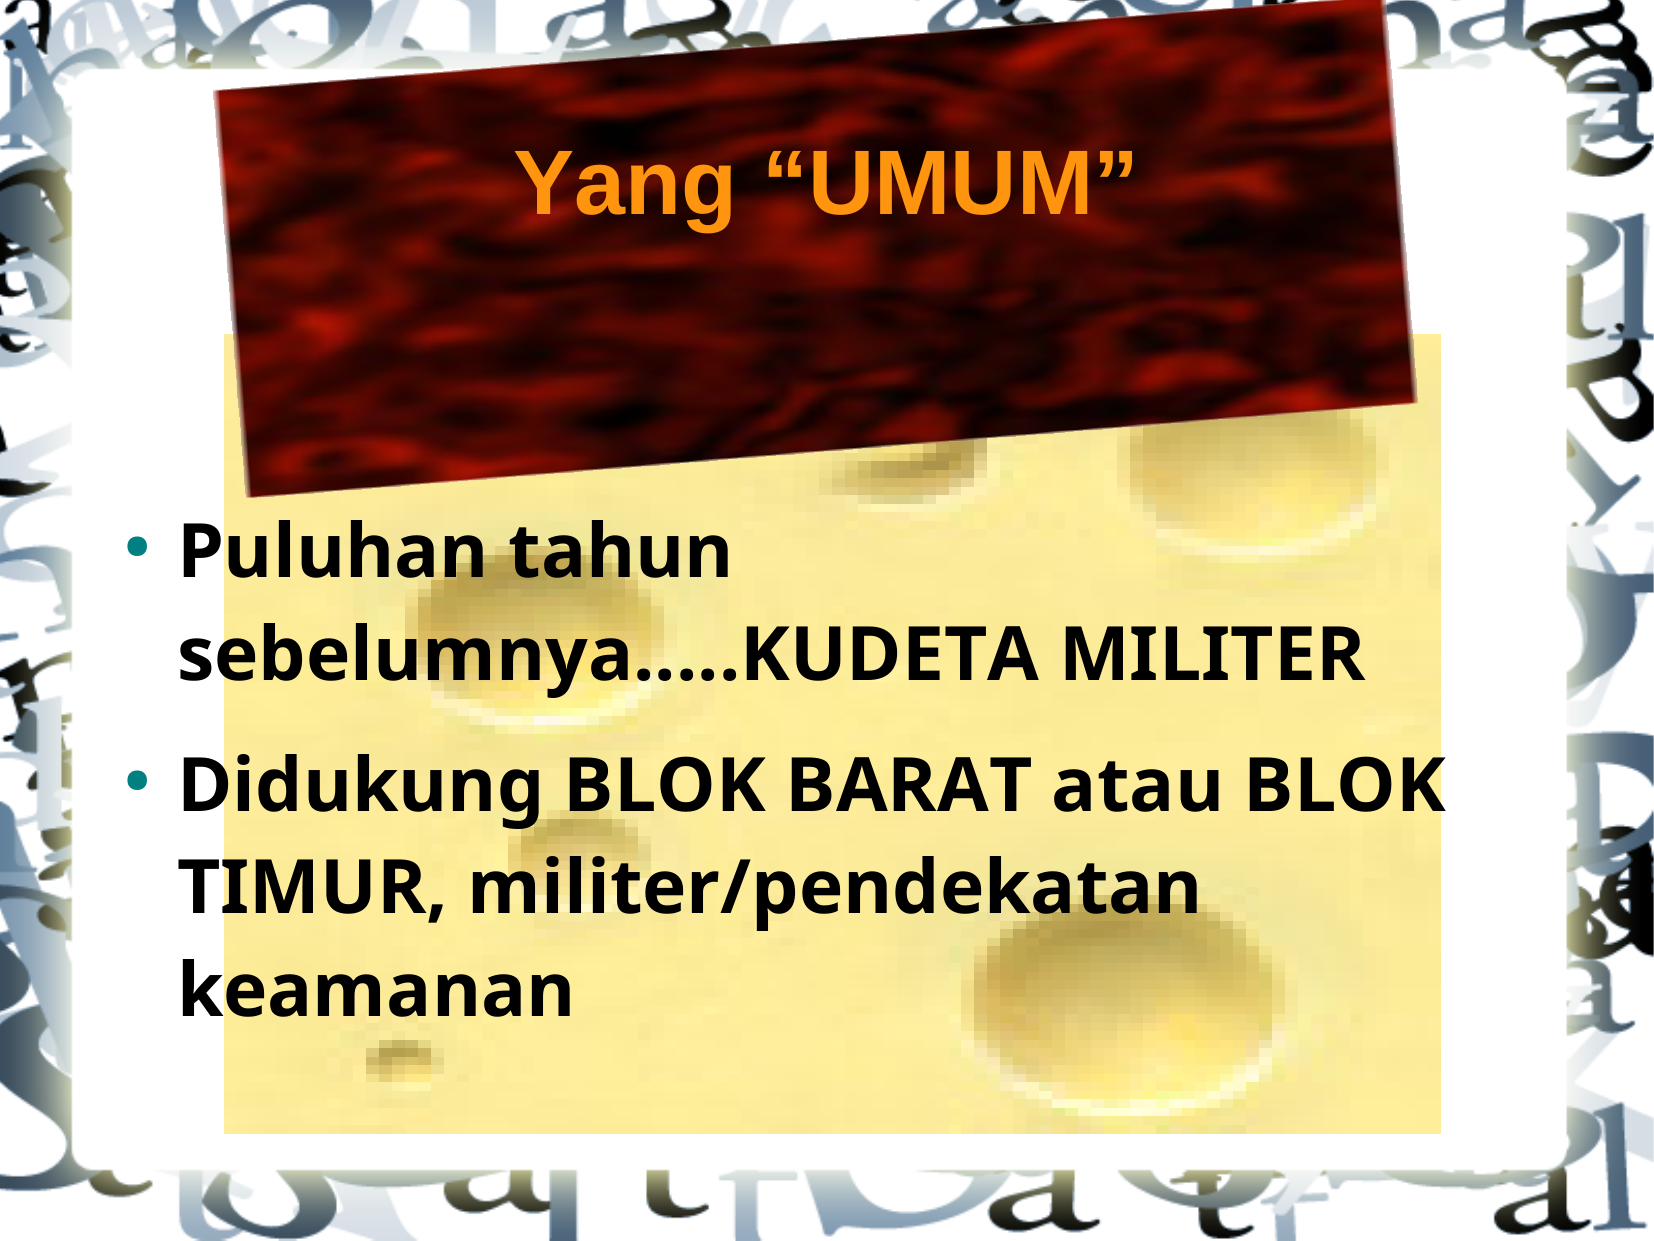

# Yang “UMUM”
Puluhan tahun sebelumnya.....KUDETA MILITER
Didukung BLOK BARAT atau BLOK TIMUR, militer/pendekatan keamanan